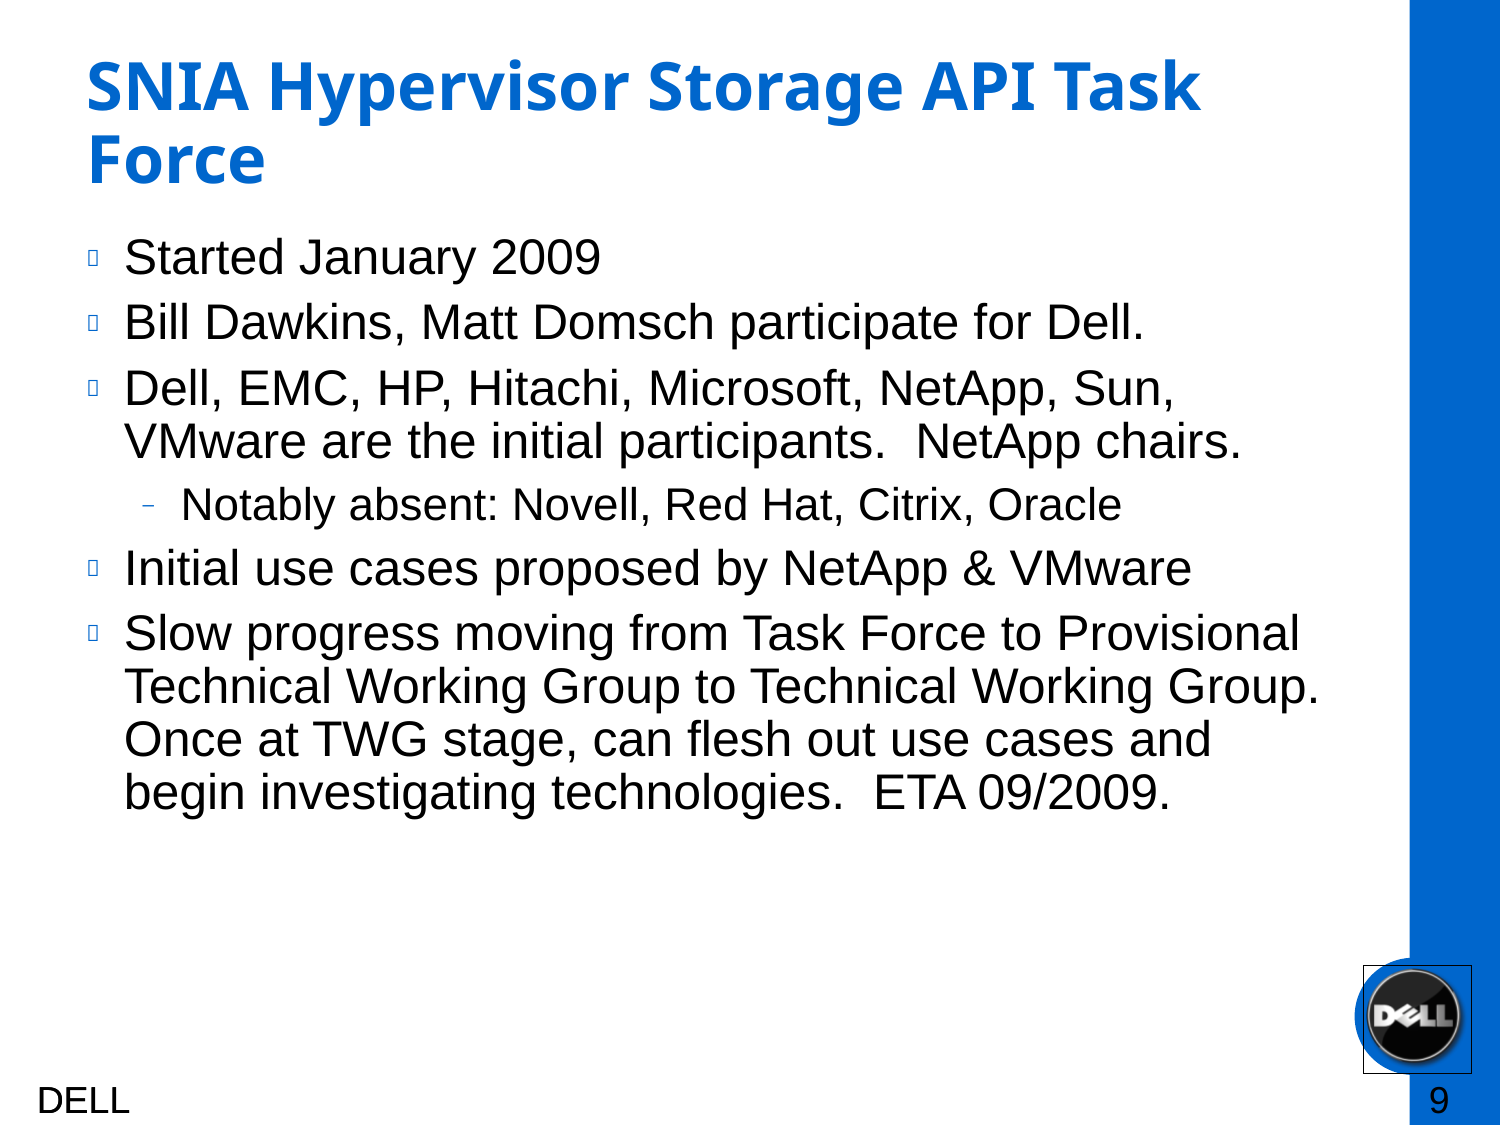

# SNIA Hypervisor Storage API Task Force
Started January 2009
Bill Dawkins, Matt Domsch participate for Dell.
Dell, EMC, HP, Hitachi, Microsoft, NetApp, Sun, VMware are the initial participants. NetApp chairs.
Notably absent: Novell, Red Hat, Citrix, Oracle
Initial use cases proposed by NetApp & VMware
Slow progress moving from Task Force to Provisional Technical Working Group to Technical Working Group. Once at TWG stage, can flesh out use cases and begin investigating technologies. ETA 09/2009.
<footer>DELL CONFIDENTIAL